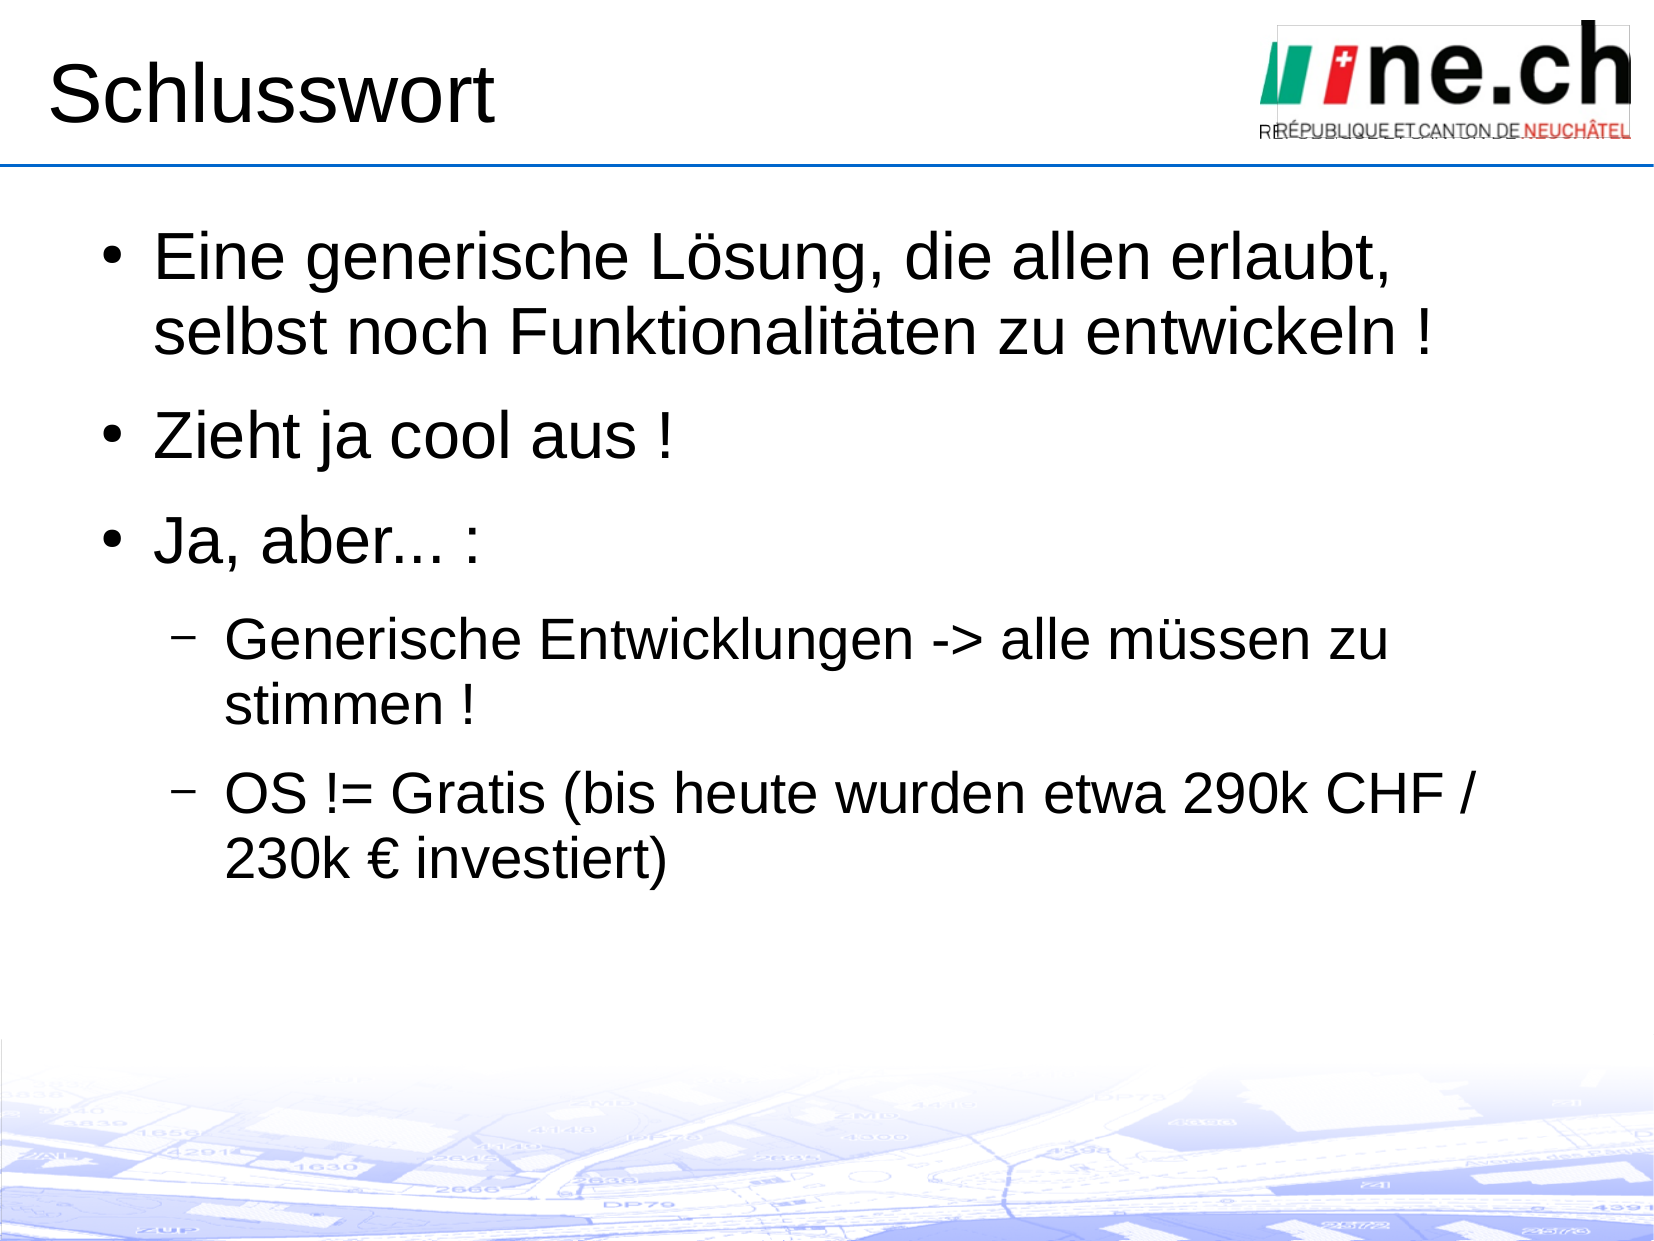

# Schlusswort
Eine generische Lösung, die allen erlaubt, selbst noch Funktionalitäten zu entwickeln !
Zieht ja cool aus !
Ja, aber... :
Generische Entwicklungen -> alle müssen zu stimmen !
OS != Gratis (bis heute wurden etwa 290k CHF / 230k € investiert)